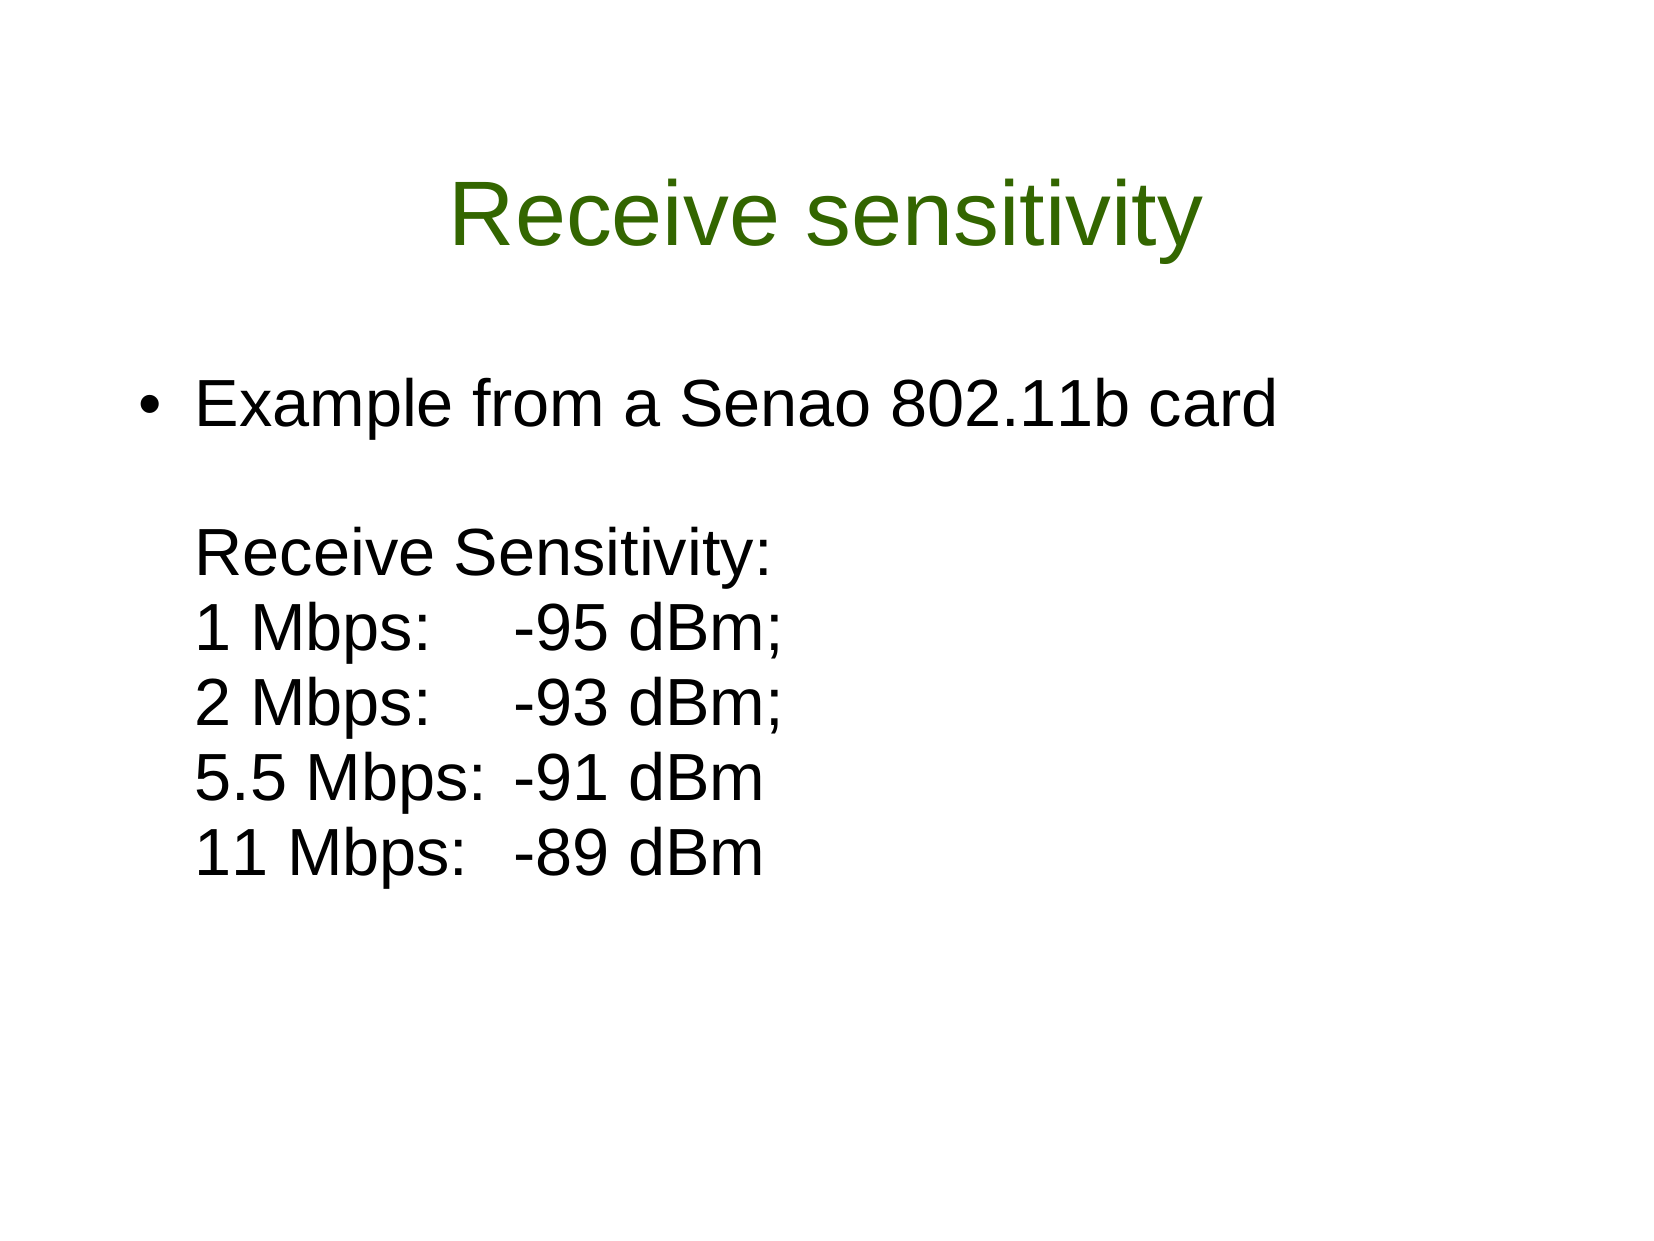

# Receive sensitivity
Example from a Senao 802.11b card
Receive Sensitivity:
1 Mbps: 	-95 dBm;
2 Mbps: 	-93 dBm;
5.5 Mbps: 	-91 dBm
11 Mbps: 	-89 dBm